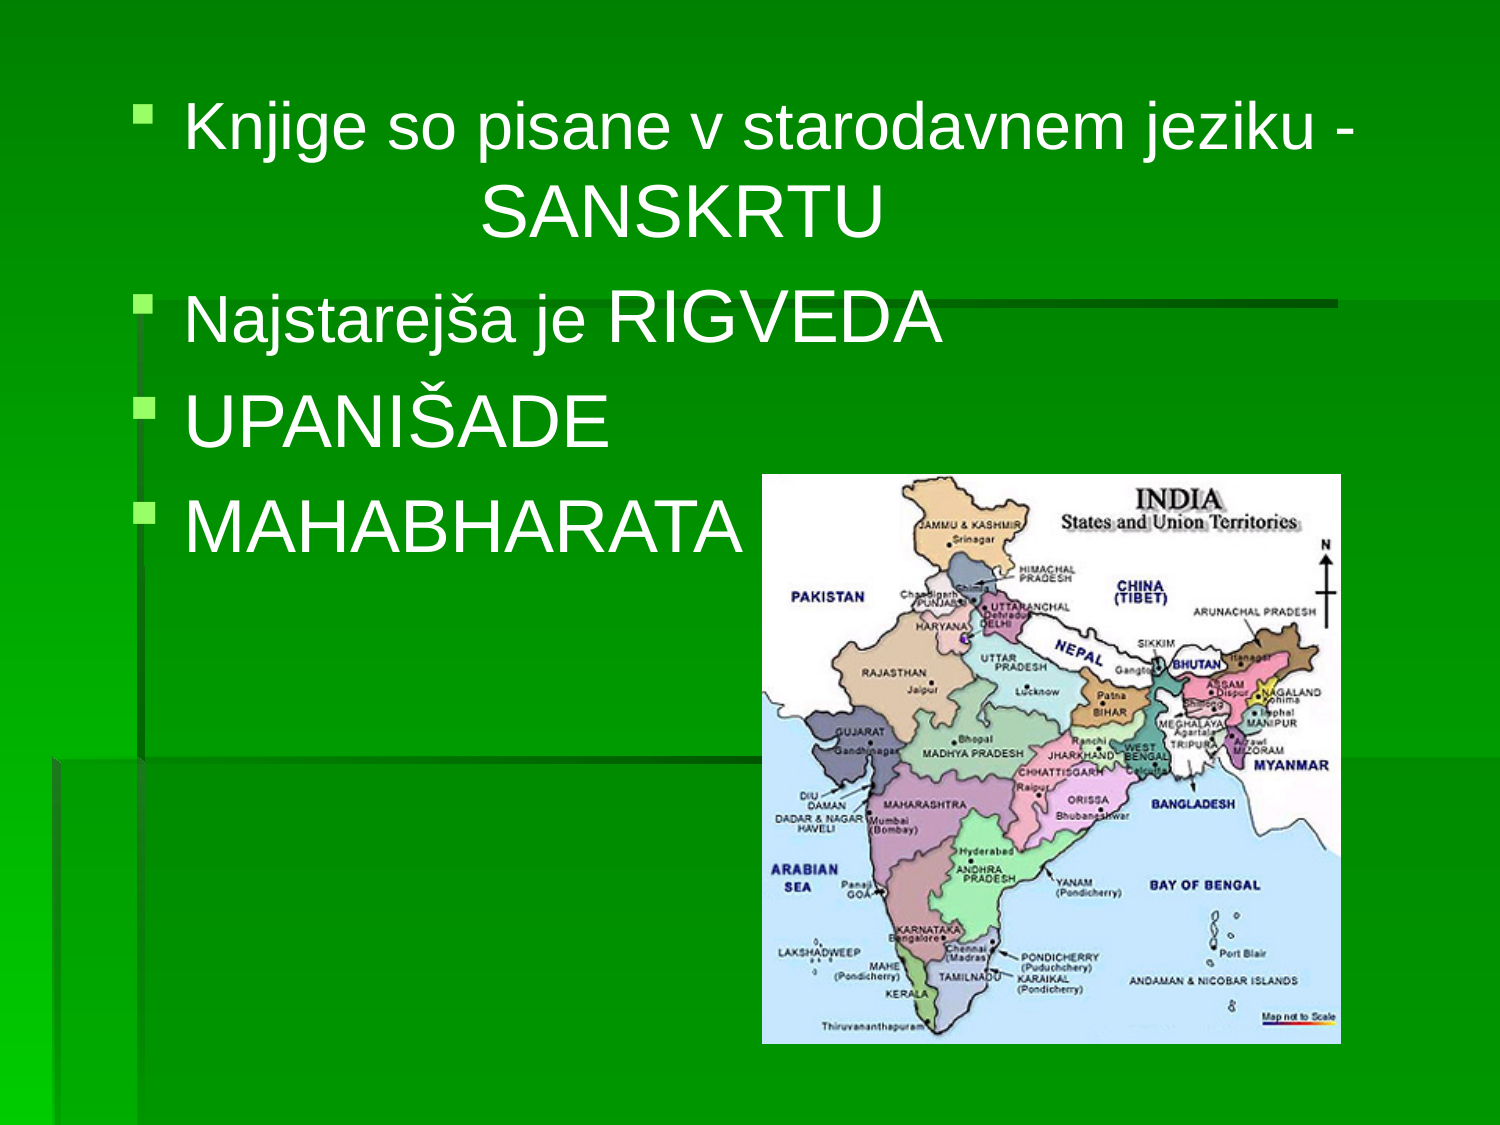

# Knjige so pisane v starodavnem jeziku - SANSKRTU
Najstarejša je RIGVEDA
UPANIŠADE
MAHABHARATA